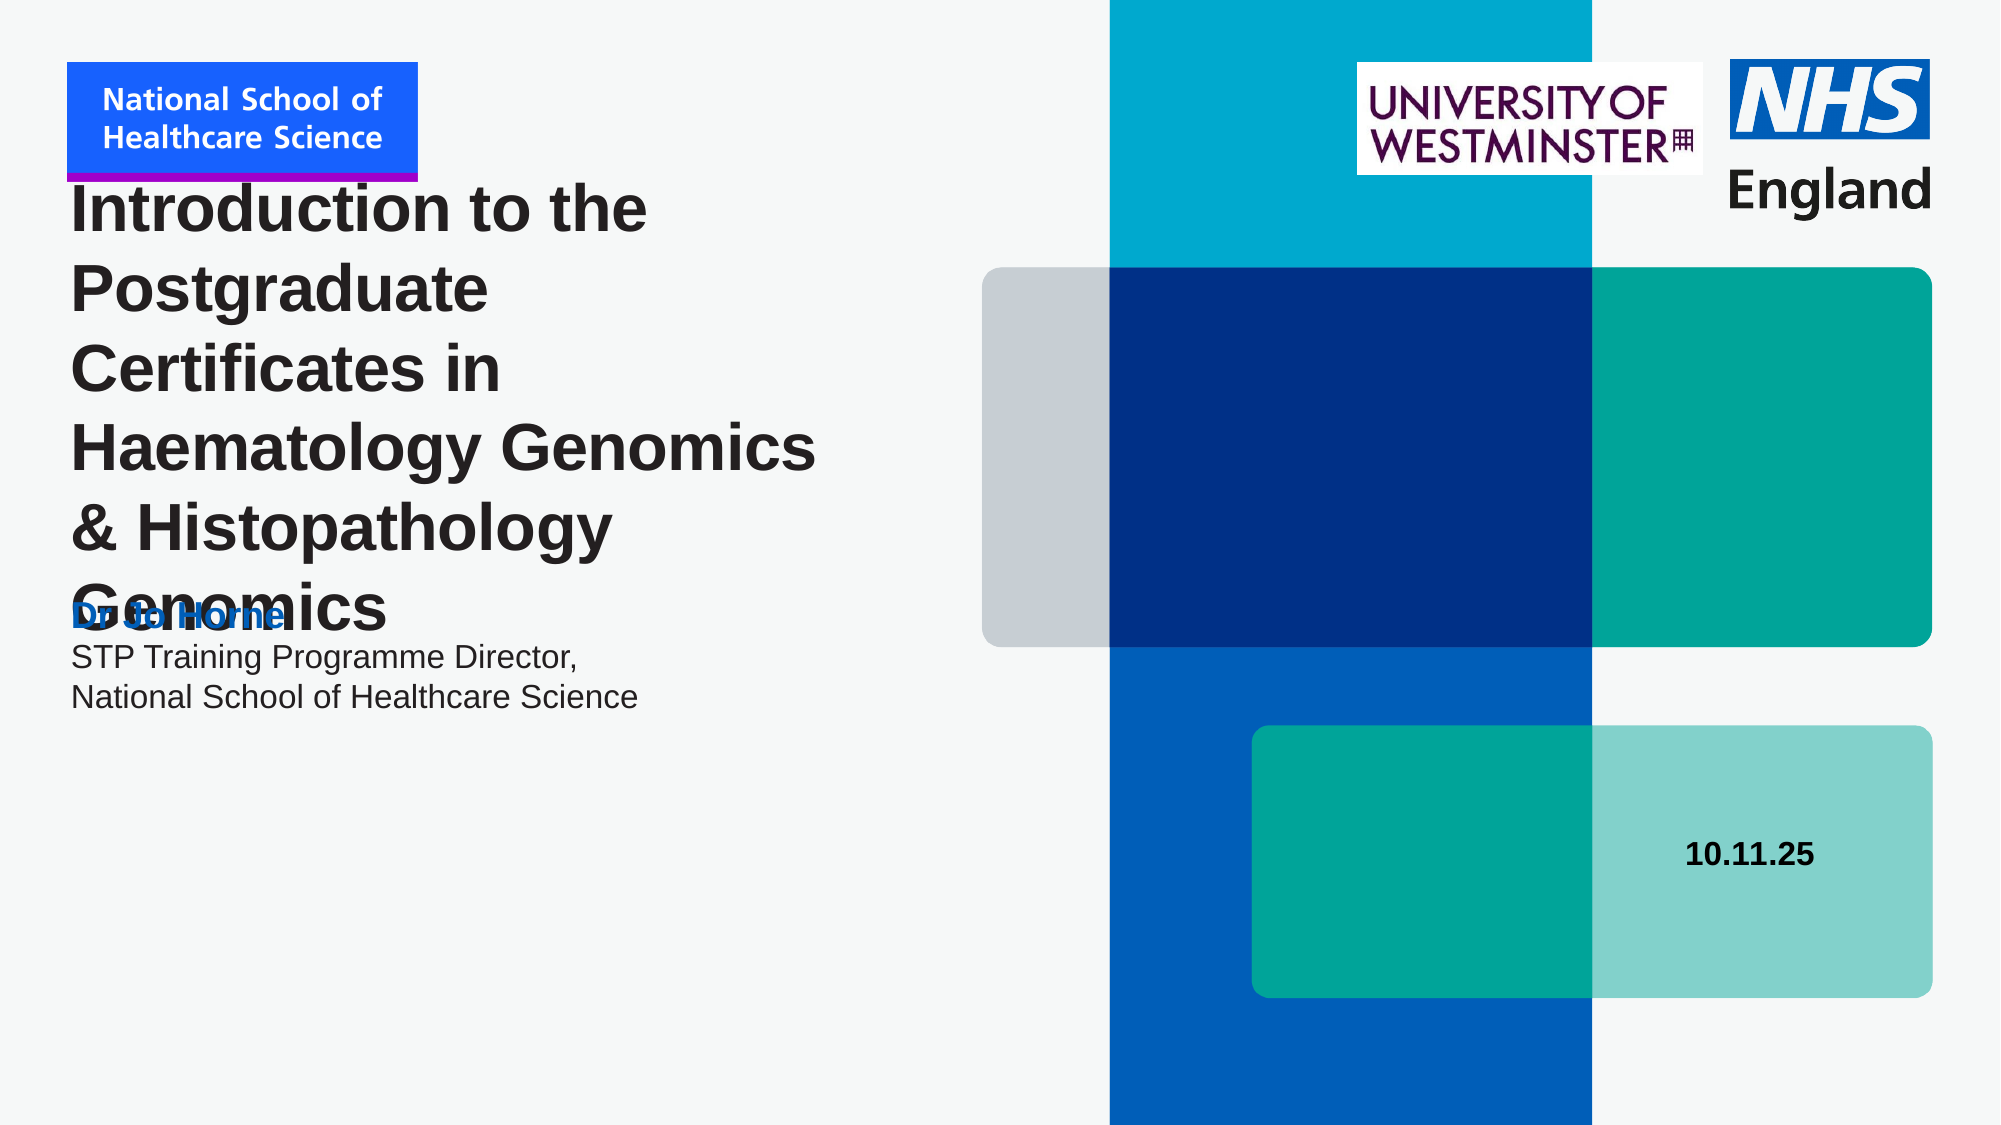

# Introduction to the Postgraduate Certificates in Haematology Genomics & Histopathology Genomics
Dr Jo Horne
STP Training Programme Director,
National School of Healthcare Science
10.11.25